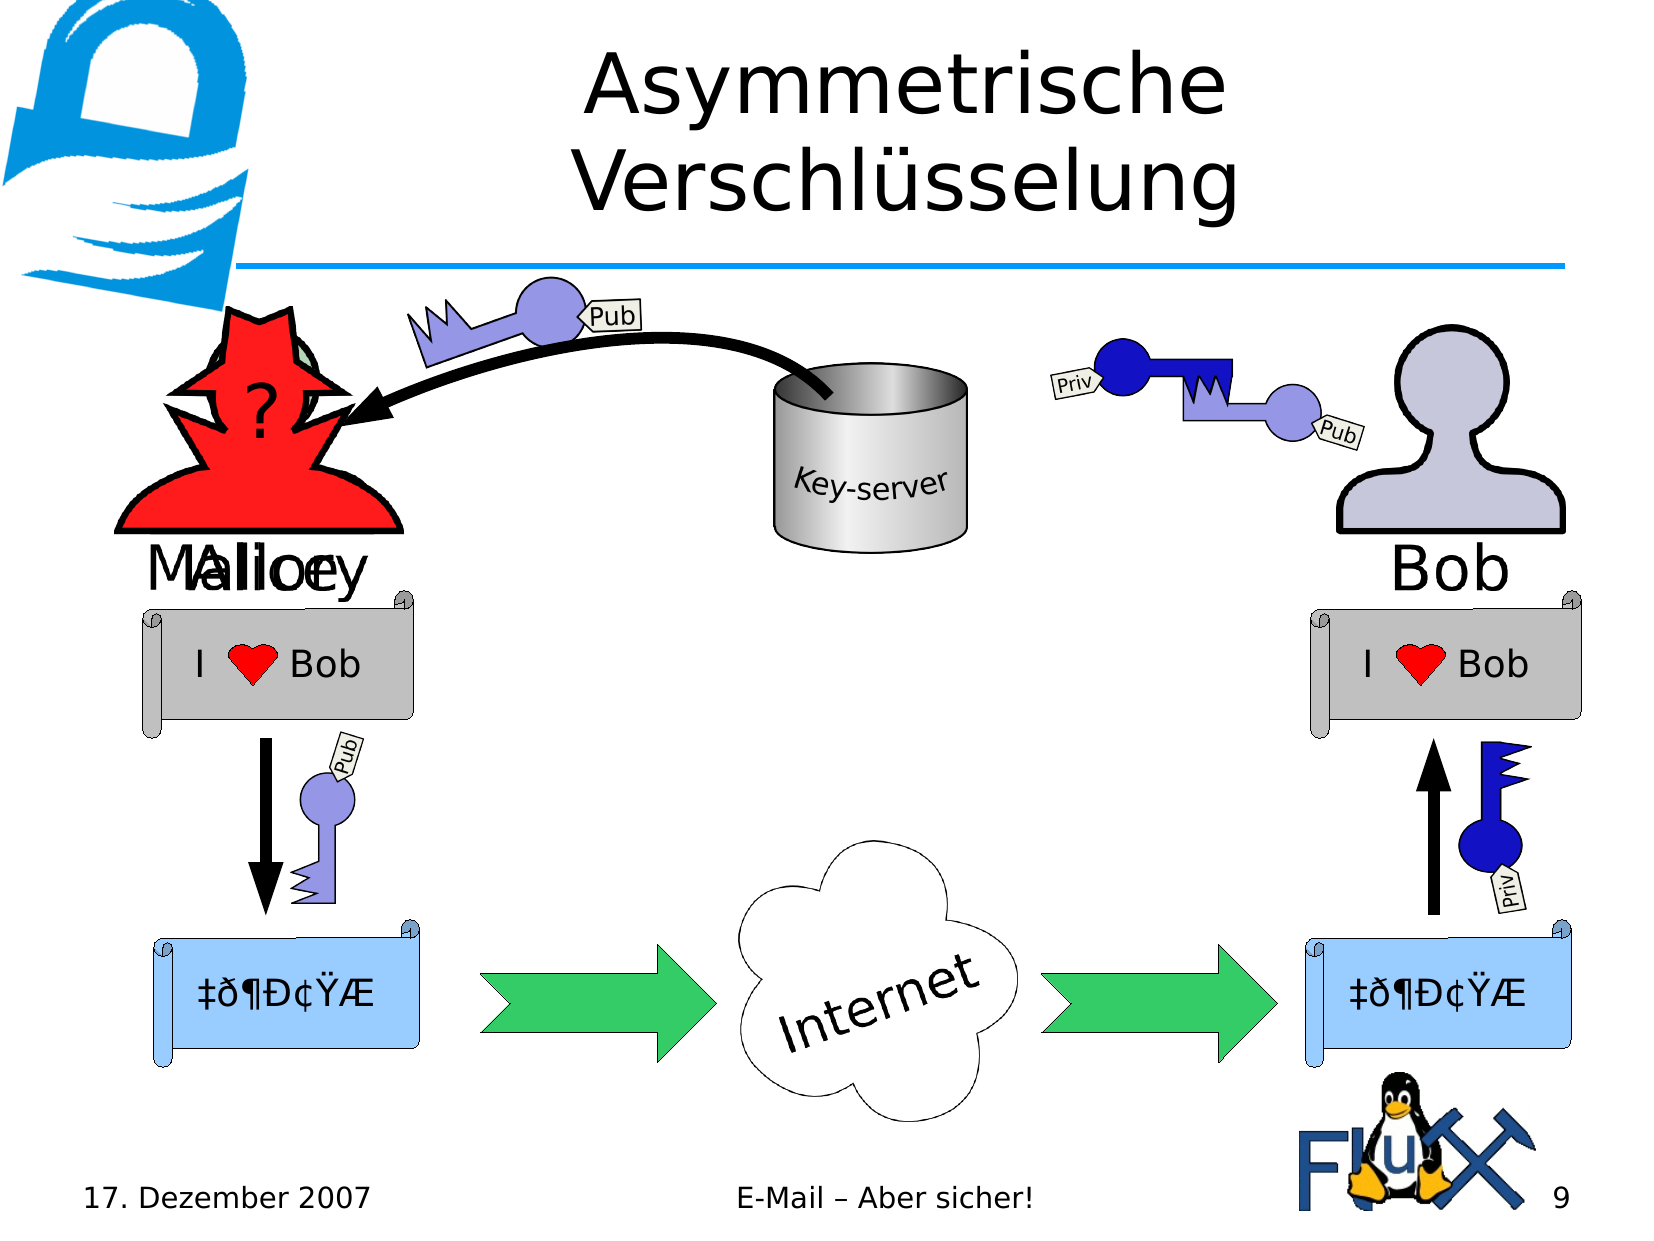

# Asymmetrische Verschlüsselung
?
I Bob
I Bob
‡ð¶Ð¢ŸÆ
‡ð¶Ð¢ŸÆ
17. Dezember 2007
E-Mail – Aber sicher!
9